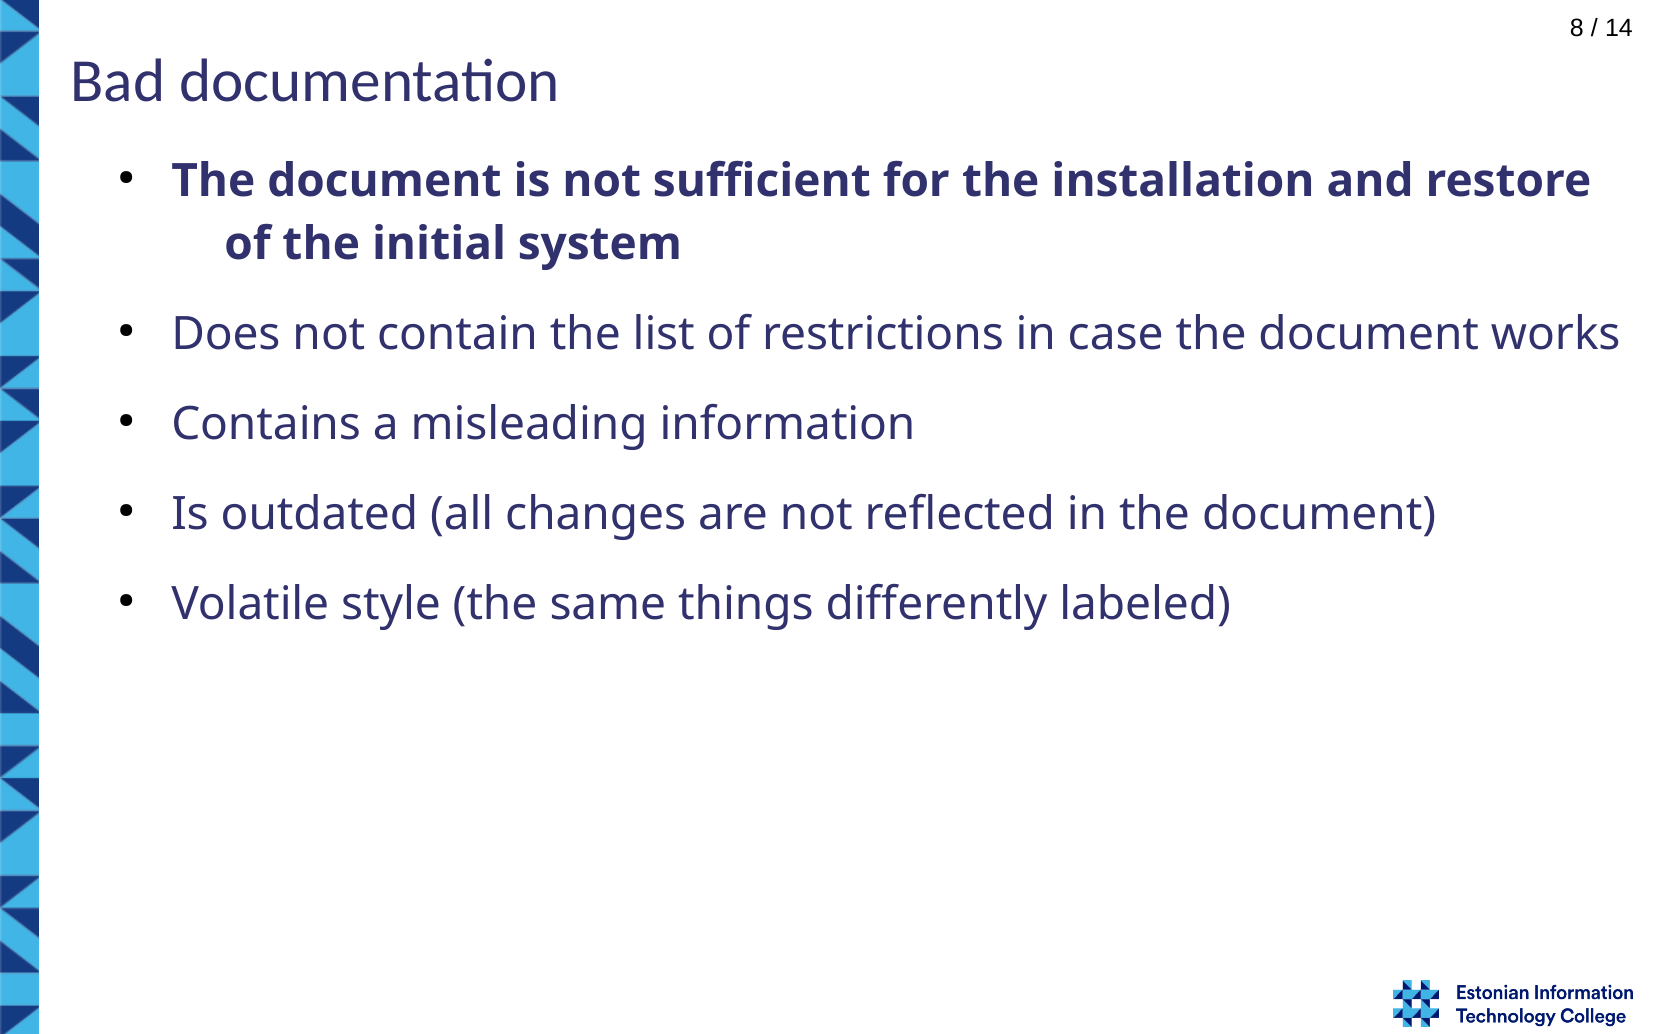

# Bad documentation
The document is not sufficient for the installation and restore of the initial system
Does not contain the list of restrictions in case the document works
Contains a misleading information
Is outdated (all changes are not reflected in the document)
Volatile style (the same things differently labeled)